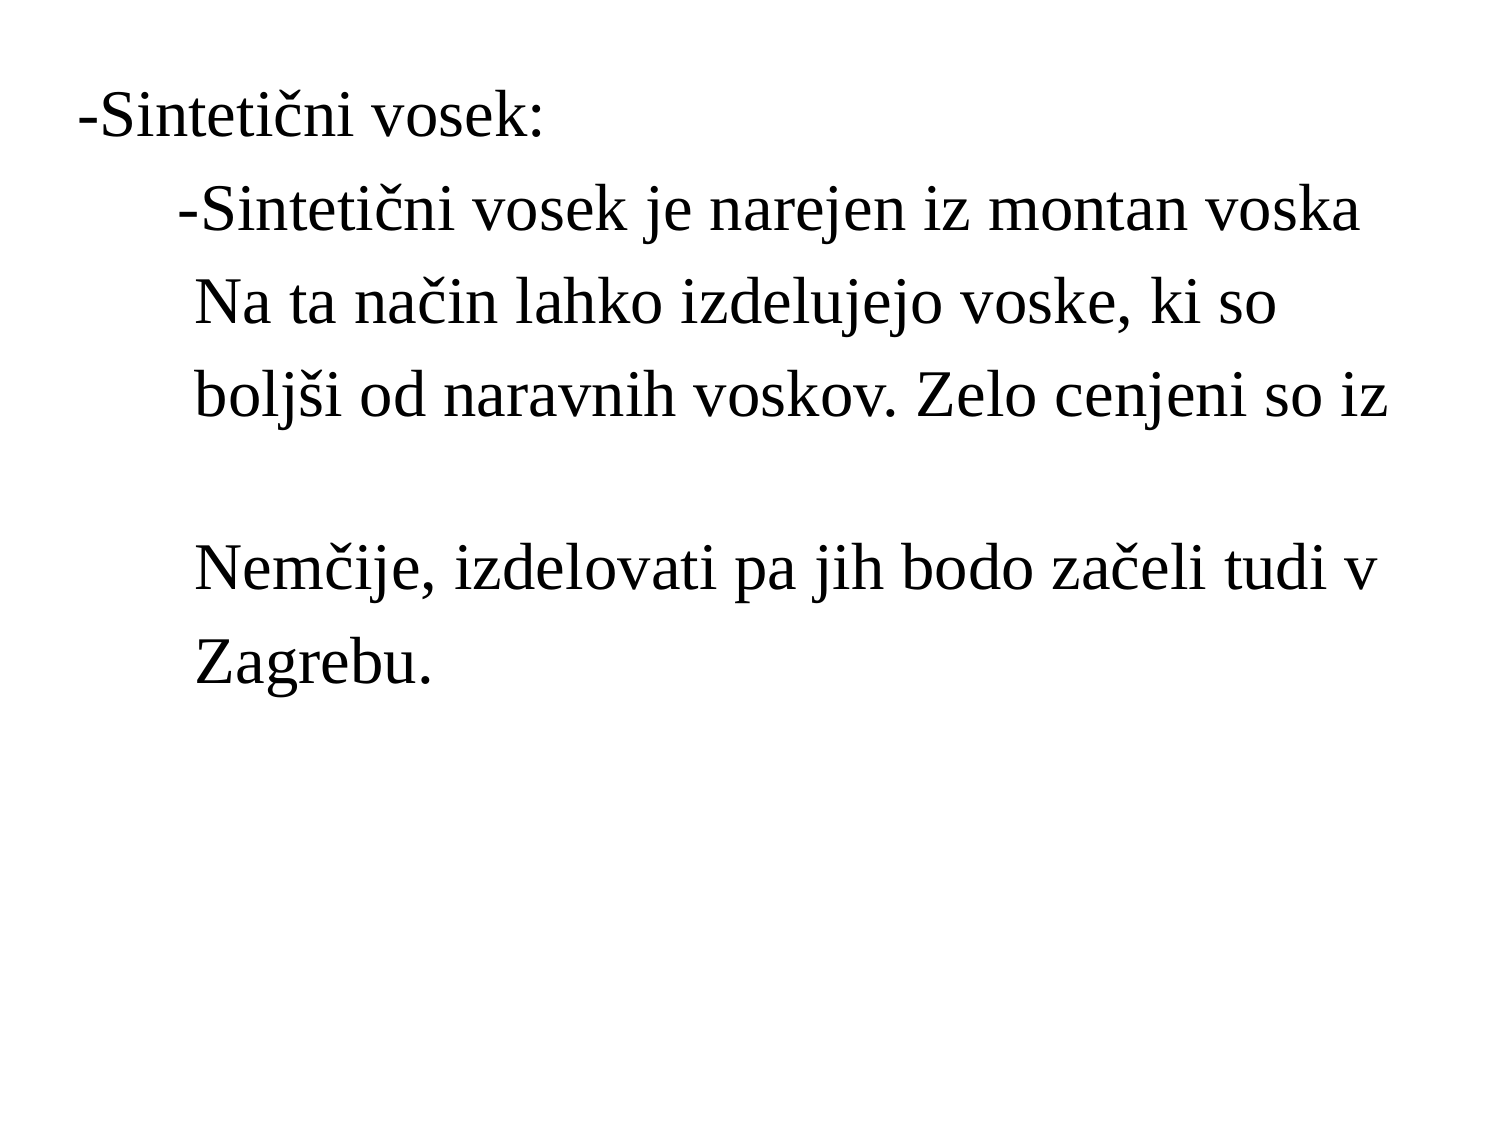

# -Sintetični vosek:
 -Sintetični vosek je narejen iz montan voska
 Na ta način lahko izdelujejo voske, ki so
 boljši od naravnih voskov. Zelo cenjeni so iz
 Nemčije, izdelovati pa jih bodo začeli tudi v
 Zagrebu.